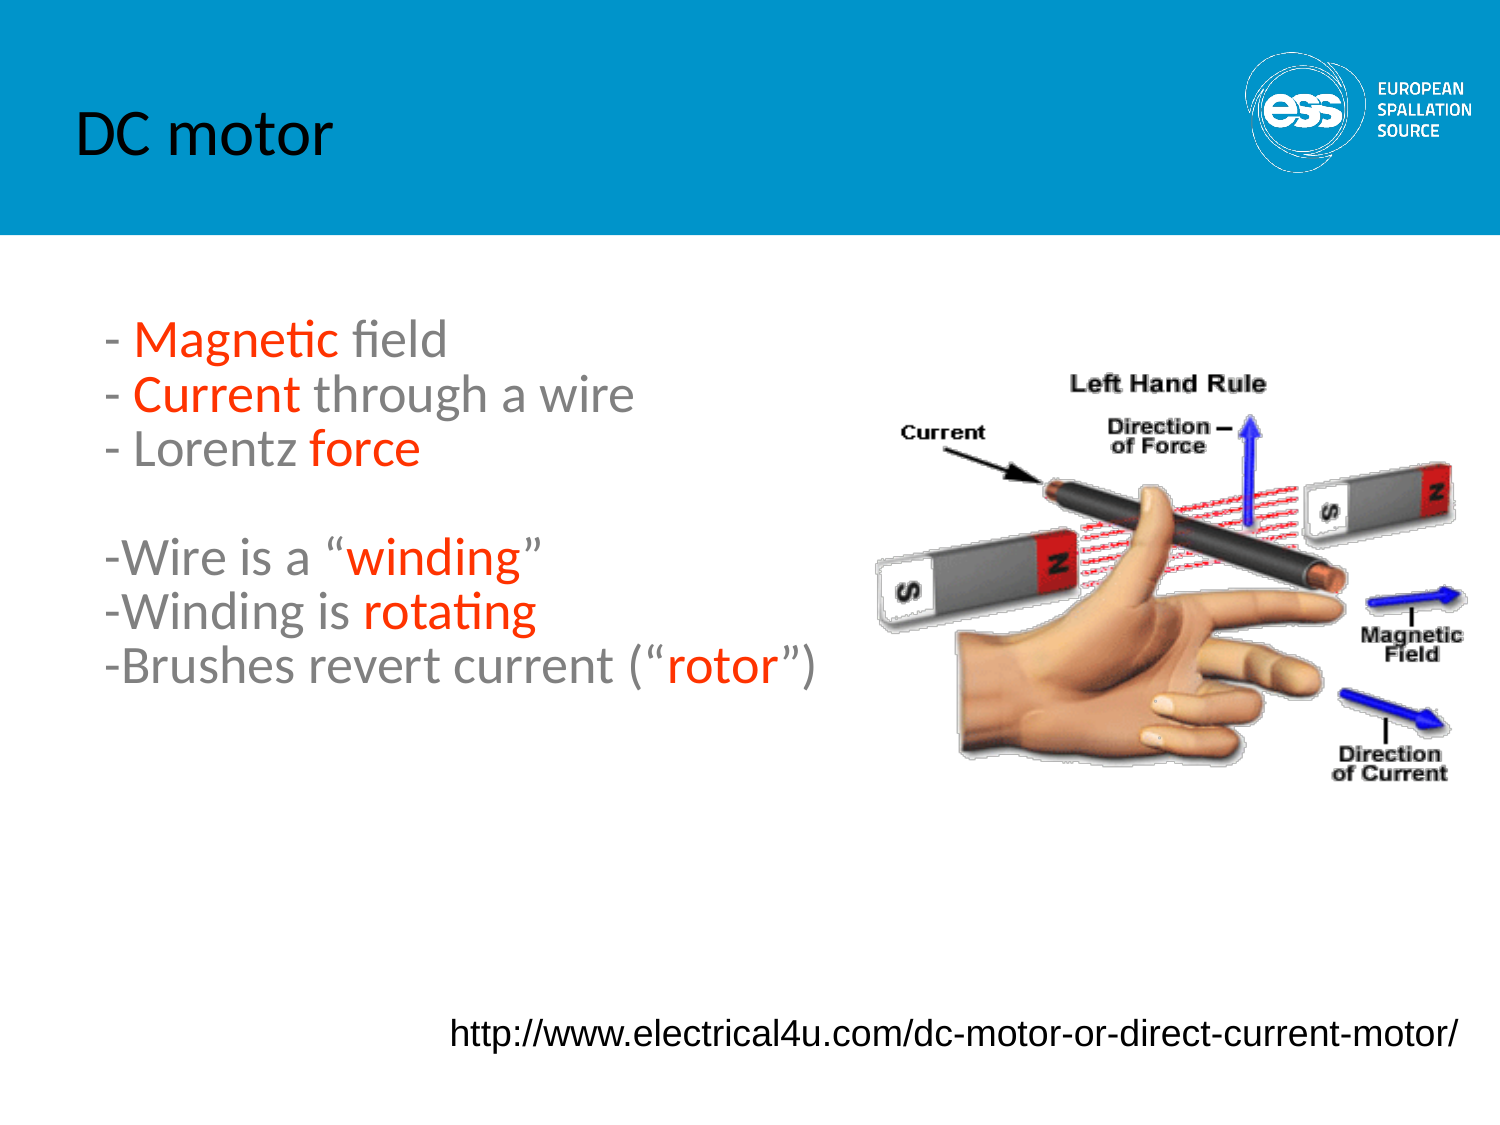

# DC motor
- Magnetic field
- Current through a wire
- Lorentz force
-Wire is a “winding”
-Winding is rotating
-Brushes revert current (“rotor”)
http://www.electrical4u.com/dc-motor-or-direct-current-motor/